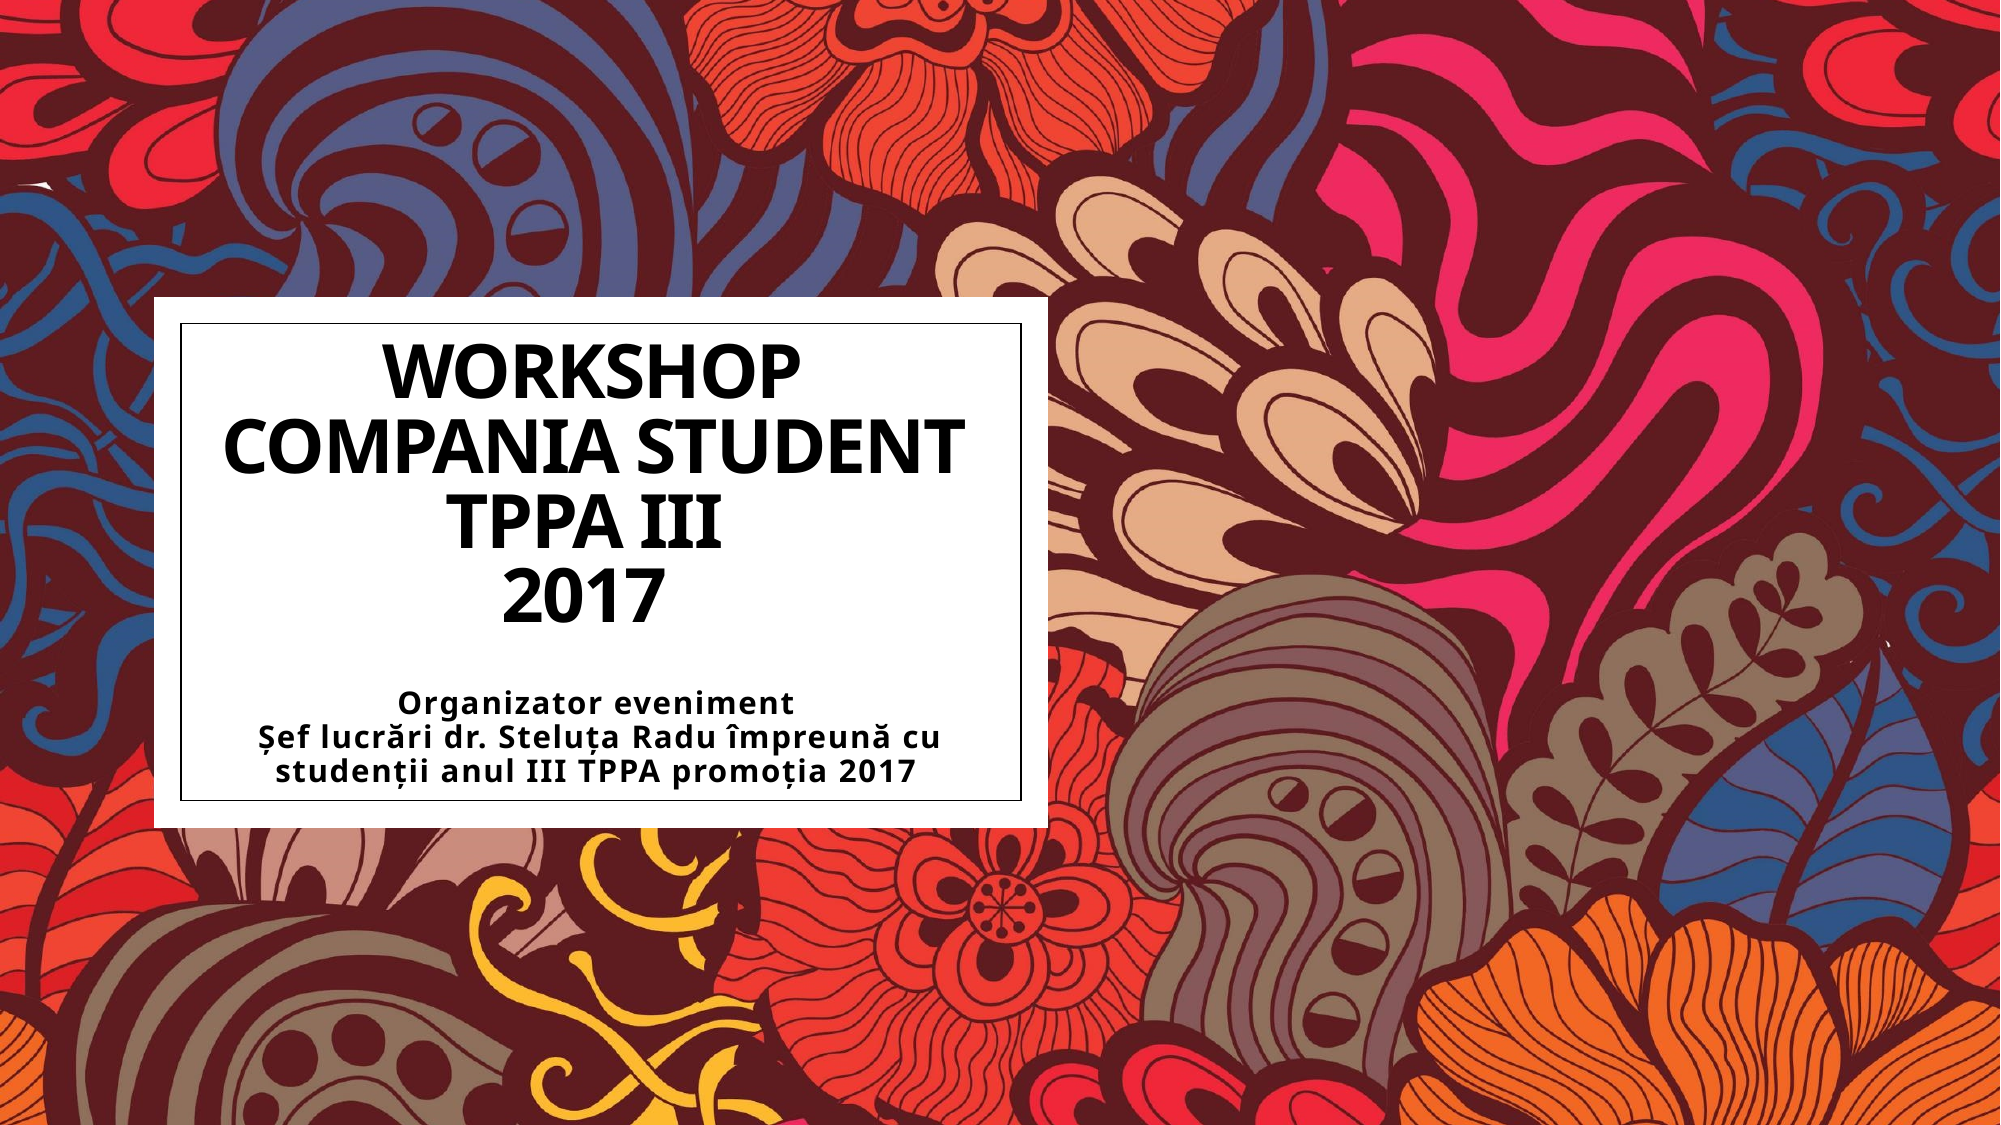

# WORKSHOP COMPANIA STUDENT TPPA III 2017
Organizator eveniment
Șef lucrări dr. Steluța Radu împreună cu studenții anul III TPPA promoția 2017